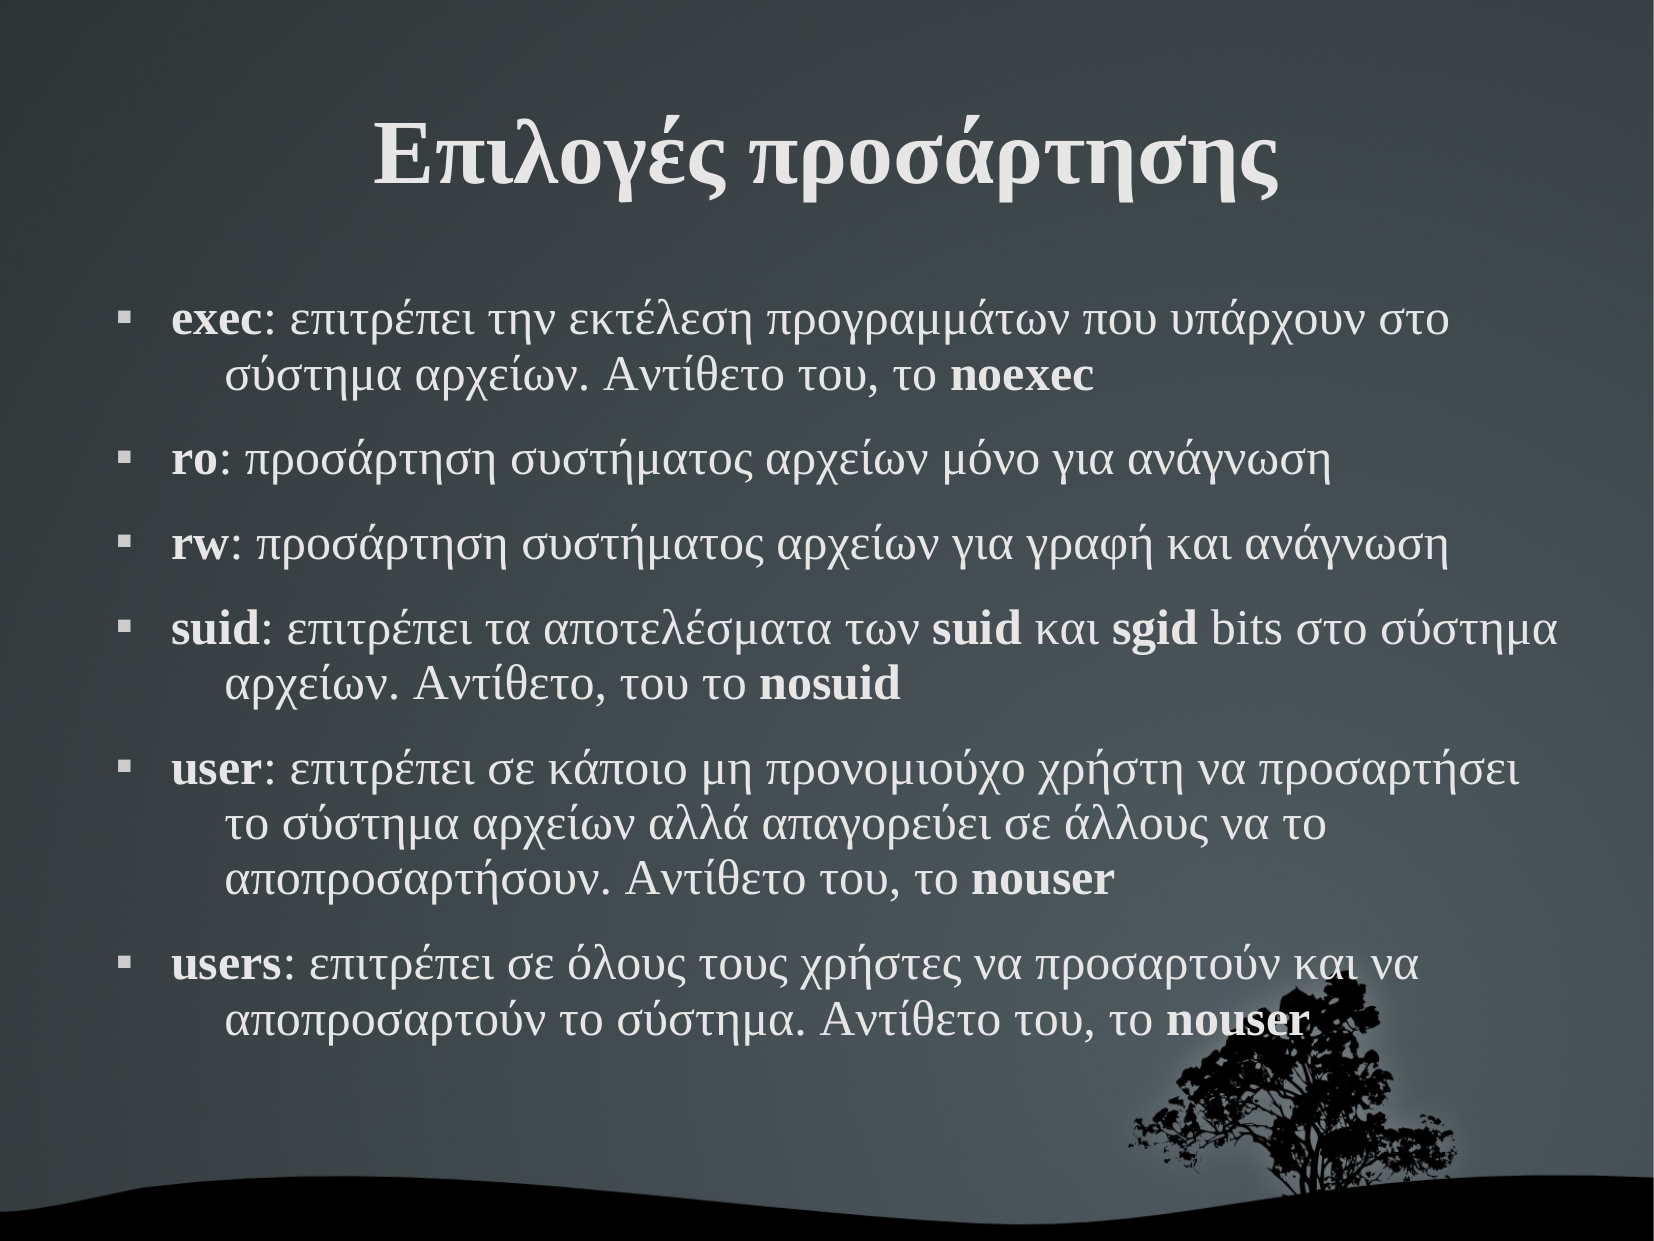

Επιλογές προσάρτησης
# exec: επιτρέπει την εκτέλεση προγραμμάτων που υπάρχουν στο σύστημα αρχείων. Αντίθετο του, το noexec
ro: προσάρτηση συστήματος αρχείων μόνο για ανάγνωση
rw: προσάρτηση συστήματος αρχείων για γραφή και ανάγνωση
suid: επιτρέπει τα αποτελέσματα των suid και sgid bits στο σύστημα αρχείων. Αντίθετο, του το nosuid
user: επιτρέπει σε κάποιο μη προνομιούχο χρήστη να προσαρτήσει το σύστημα αρχείων αλλά απαγορεύει σε άλλους να το αποπροσαρτήσουν. Αντίθετο του, το nouser
users: επιτρέπει σε όλους τους χρήστες να προσαρτούν και να αποπροσαρτούν το σύστημα. Αντίθετο του, το nouser